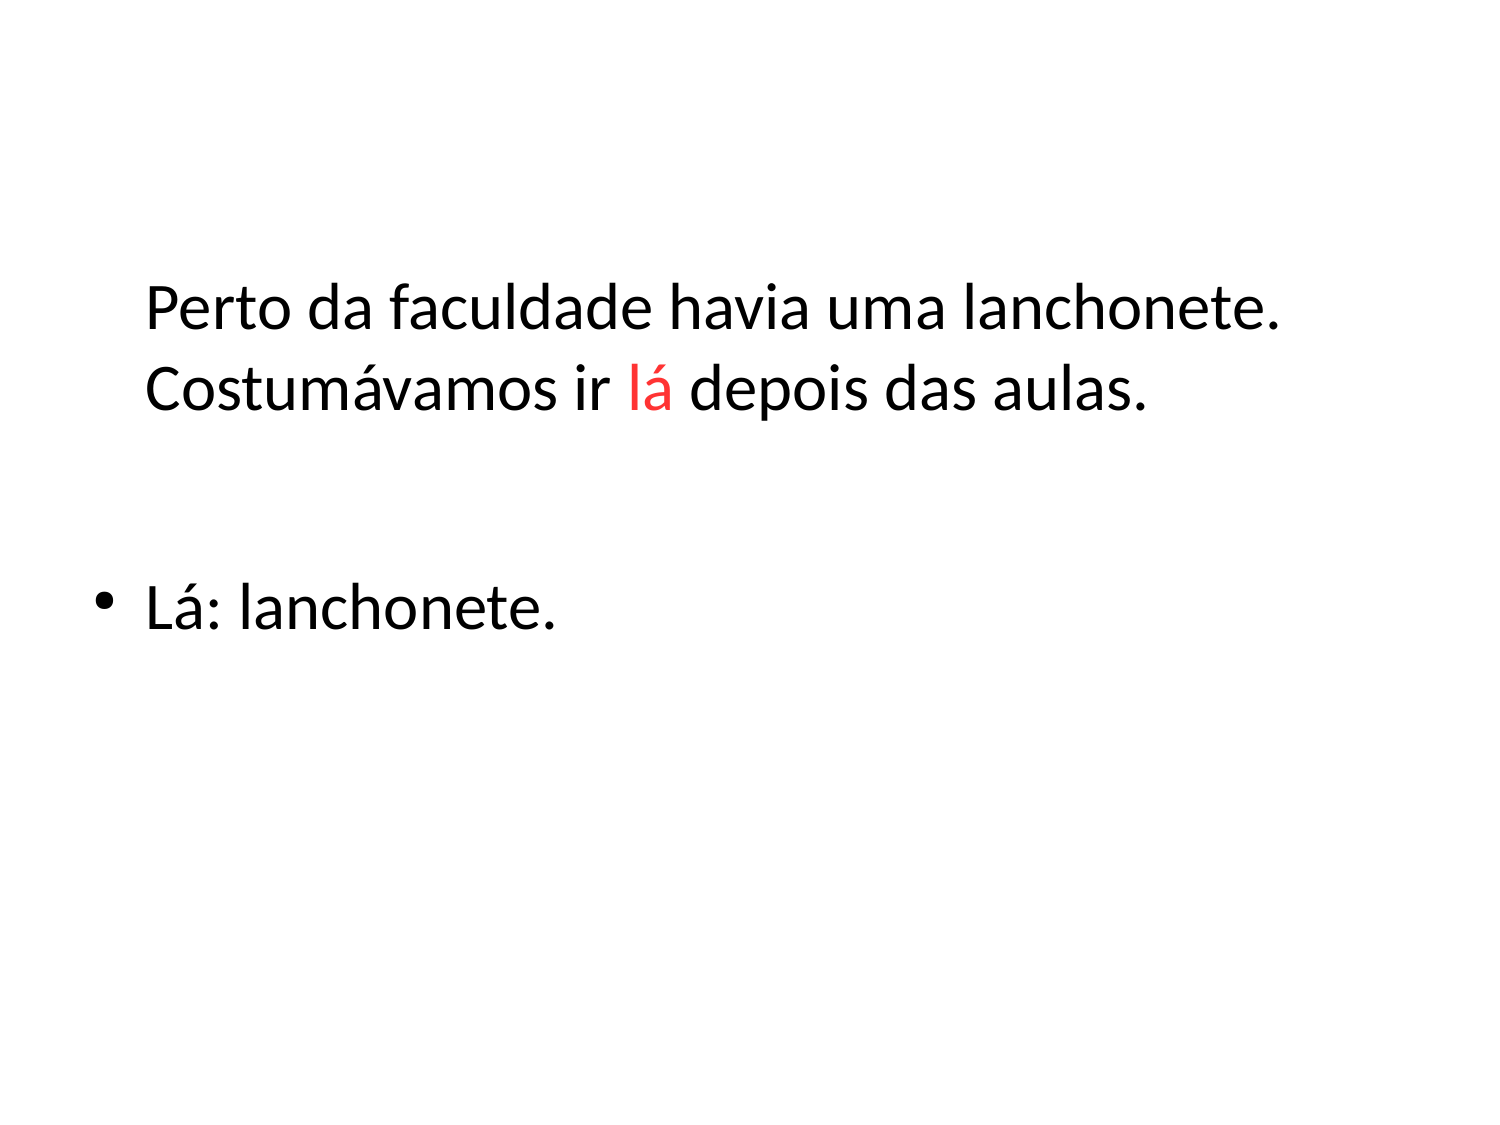

Perto da faculdade havia uma lanchonete. Costumávamos ir lá depois das aulas.
Lá: lanchonete.
#